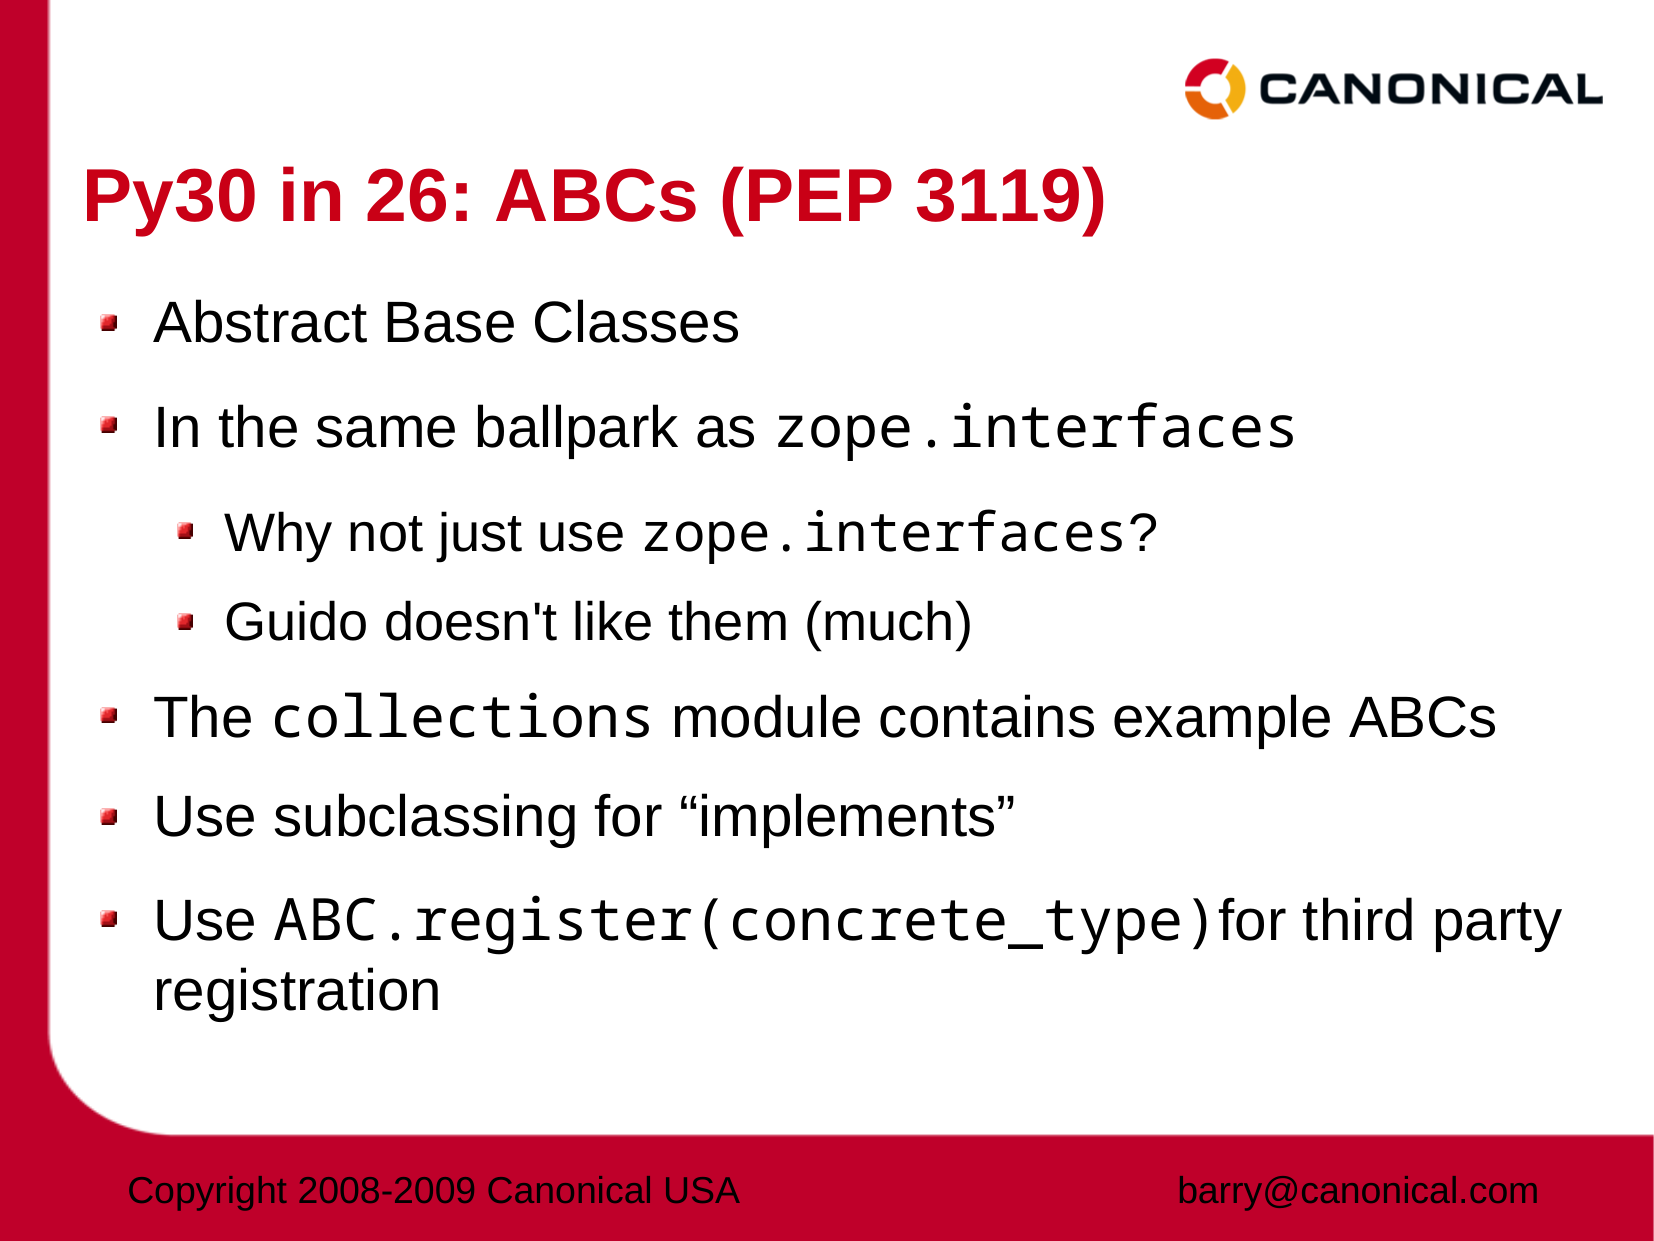

# Py30 in 26: ABCs (PEP 3119)
Abstract Base Classes
In the same ballpark as zope.interfaces
Why not just use zope.interfaces?
Guido doesn't like them (much)
The collections module contains example ABCs
Use subclassing for “implements”
Use ABC.register(concrete_type)for third party registration